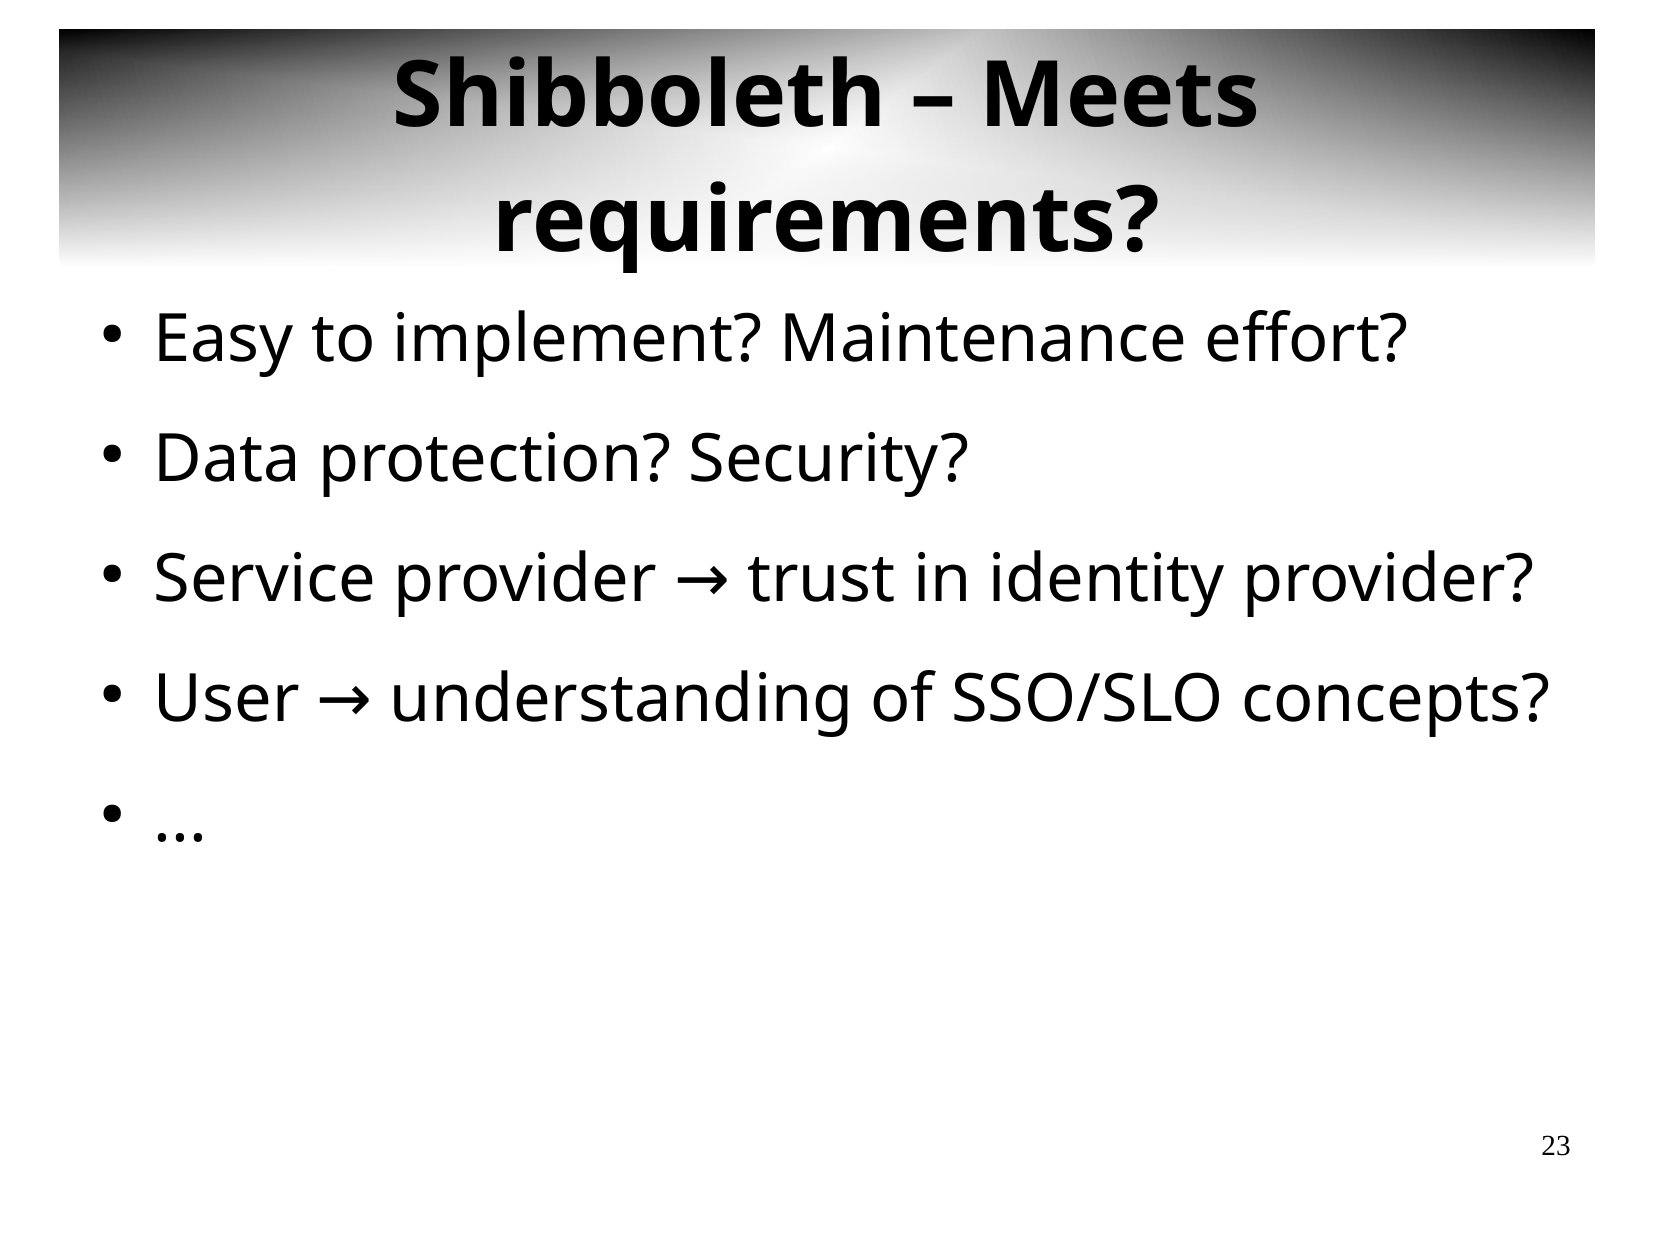

# Shibboleth – Meets requirements?
Easy to implement? Maintenance effort?
Data protection? Security?
Service provider → trust in identity provider?
User → understanding of SSO/SLO concepts?
...
23